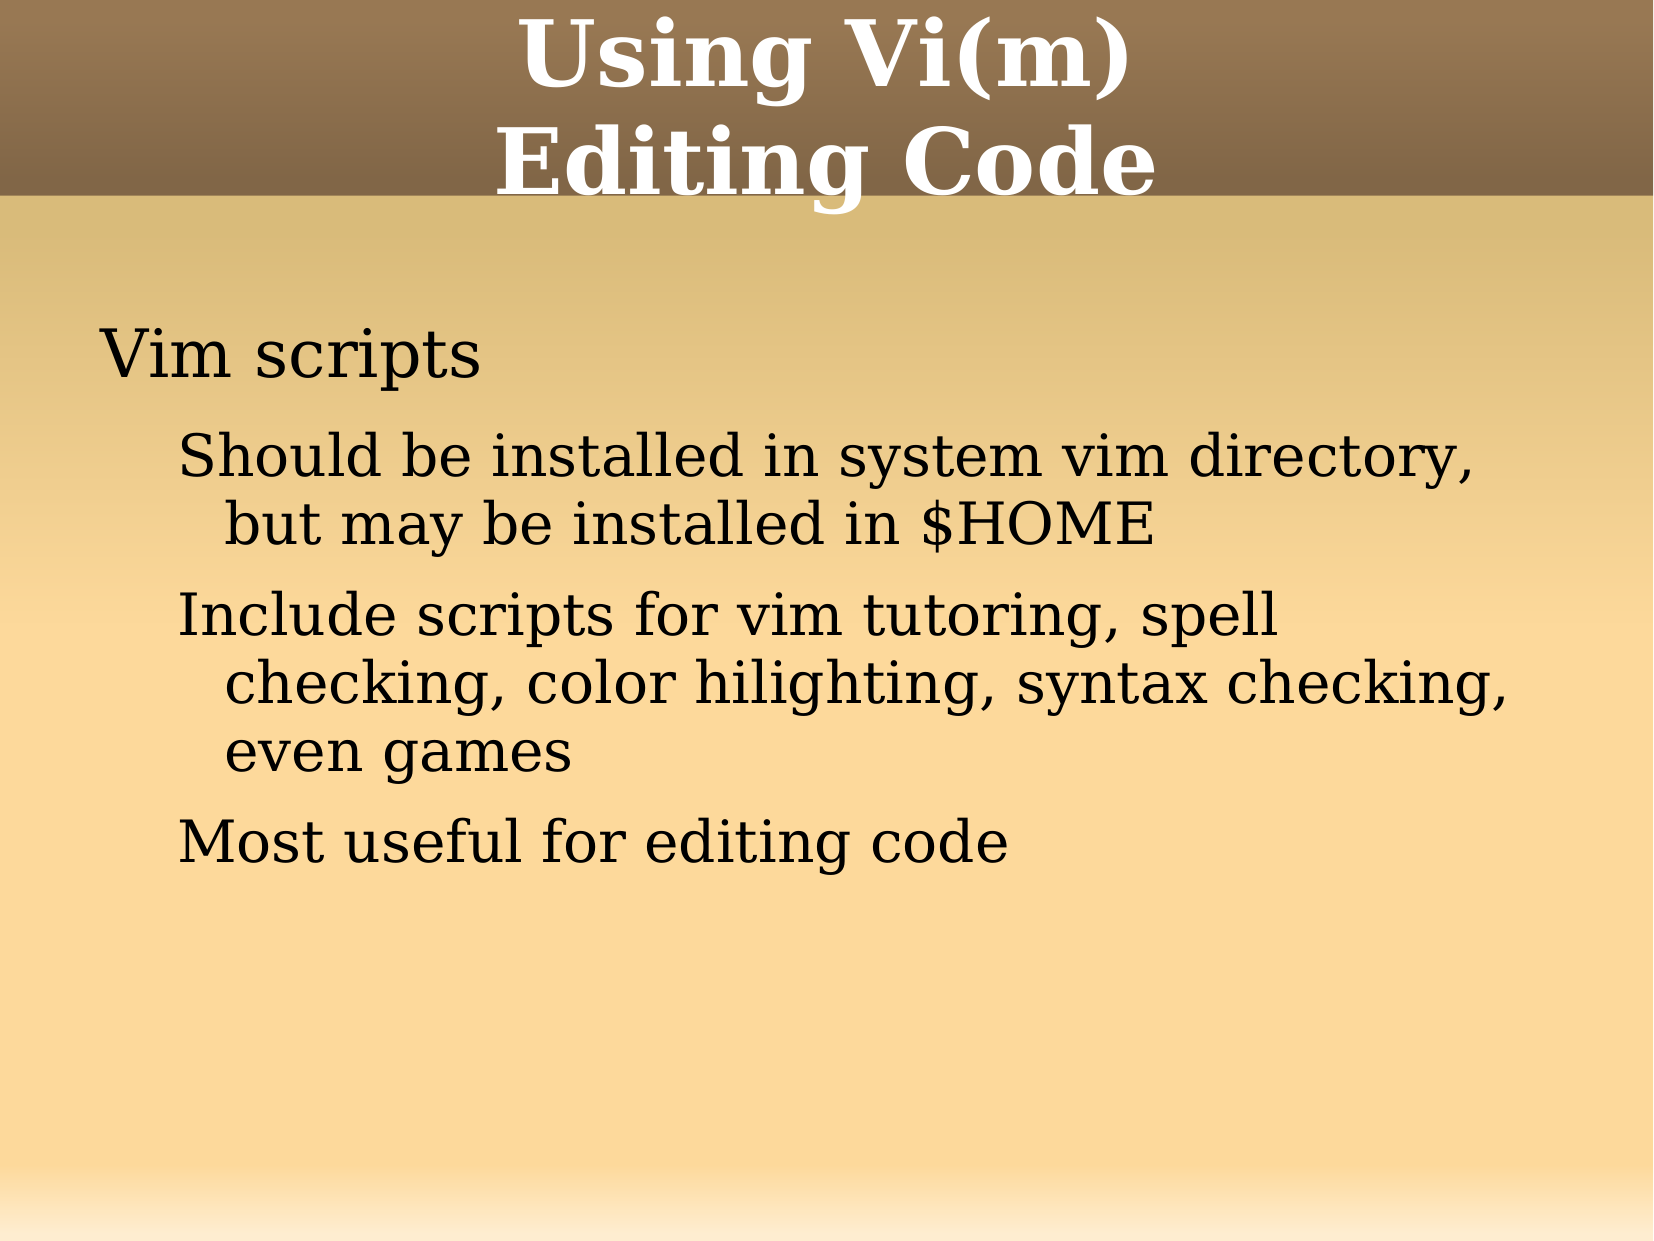

# Using Vi(m) Editing Code
Vim scripts
Should be installed in system vim directory, but may be installed in $HOME
Include scripts for vim tutoring, spell checking, color hilighting, syntax checking, even games
Most useful for editing code